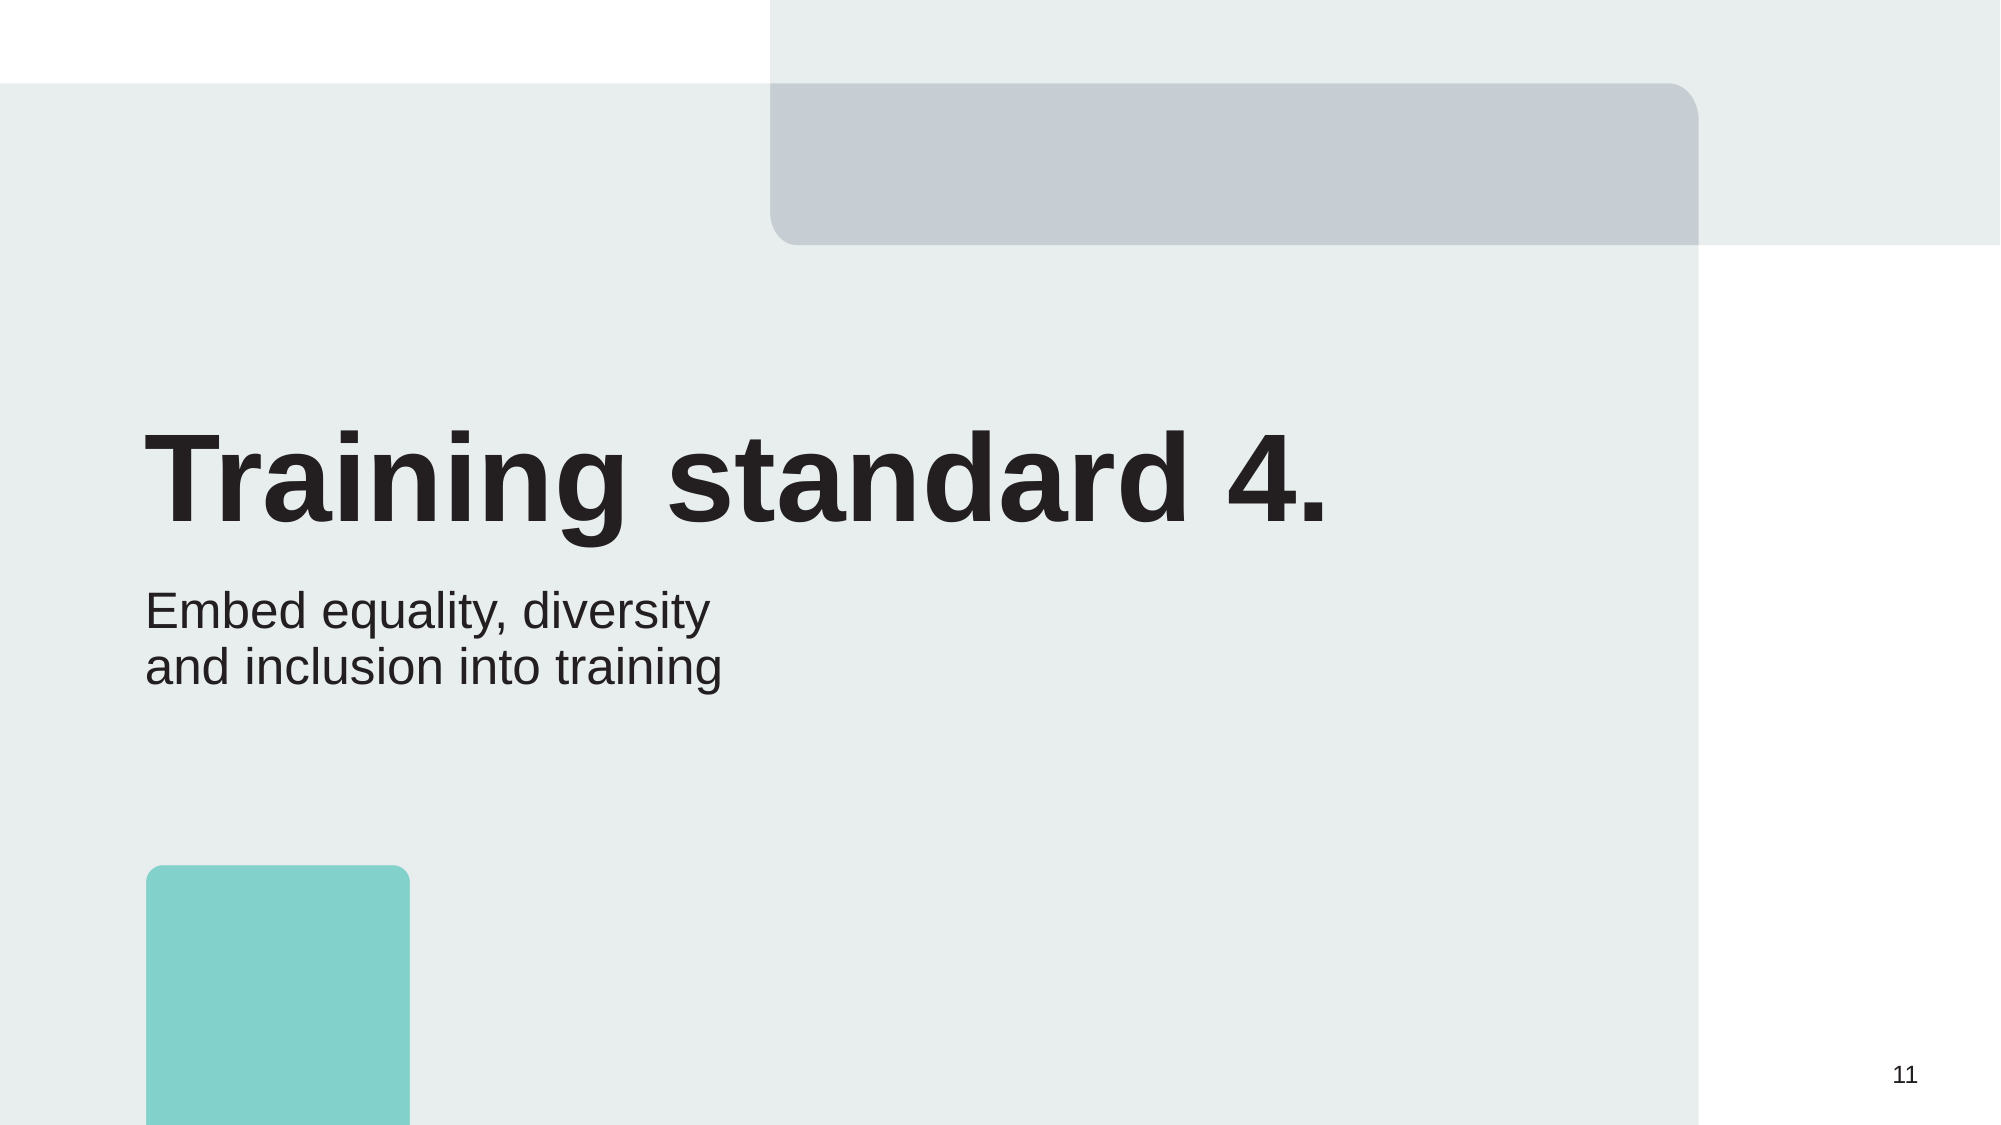

Training standard 4.
# Embed equality, diversity and inclusion into training